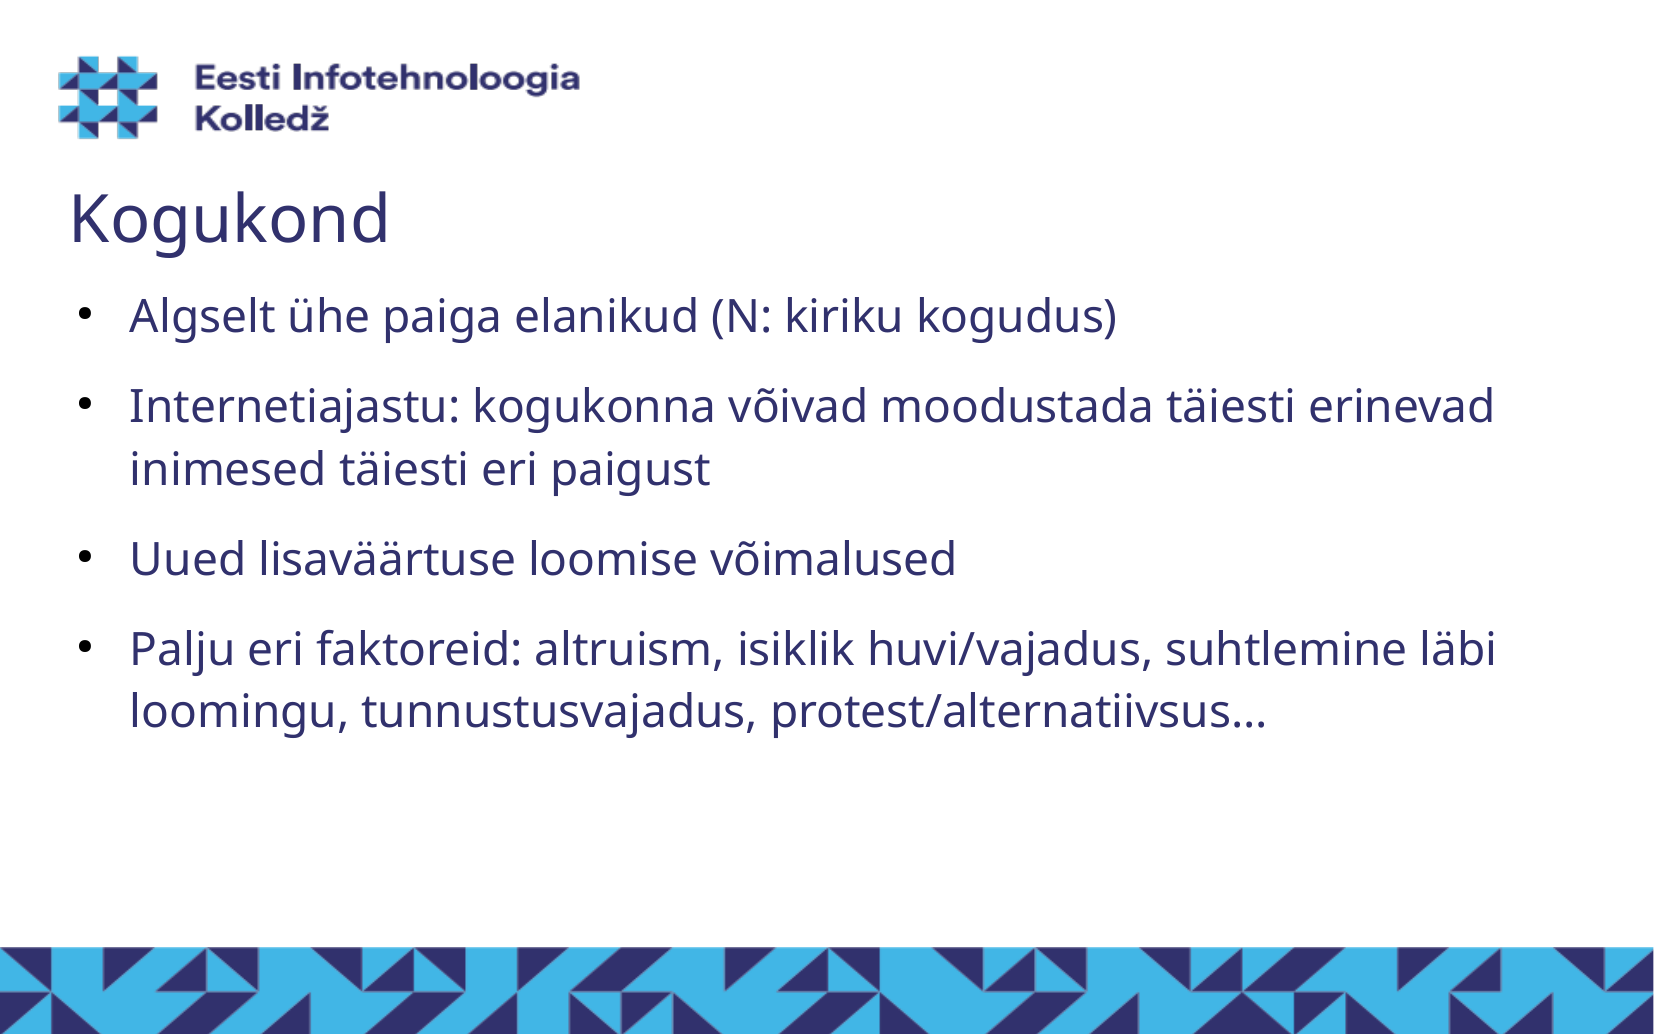

# Kogukond
Algselt ühe paiga elanikud (N: kiriku kogudus)
Internetiajastu: kogukonna võivad moodustada täiesti erinevad inimesed täiesti eri paigust
Uued lisaväärtuse loomise võimalused
Palju eri faktoreid: altruism, isiklik huvi/vajadus, suhtlemine läbi loomingu, tunnustusvajadus, protest/alternatiivsus...